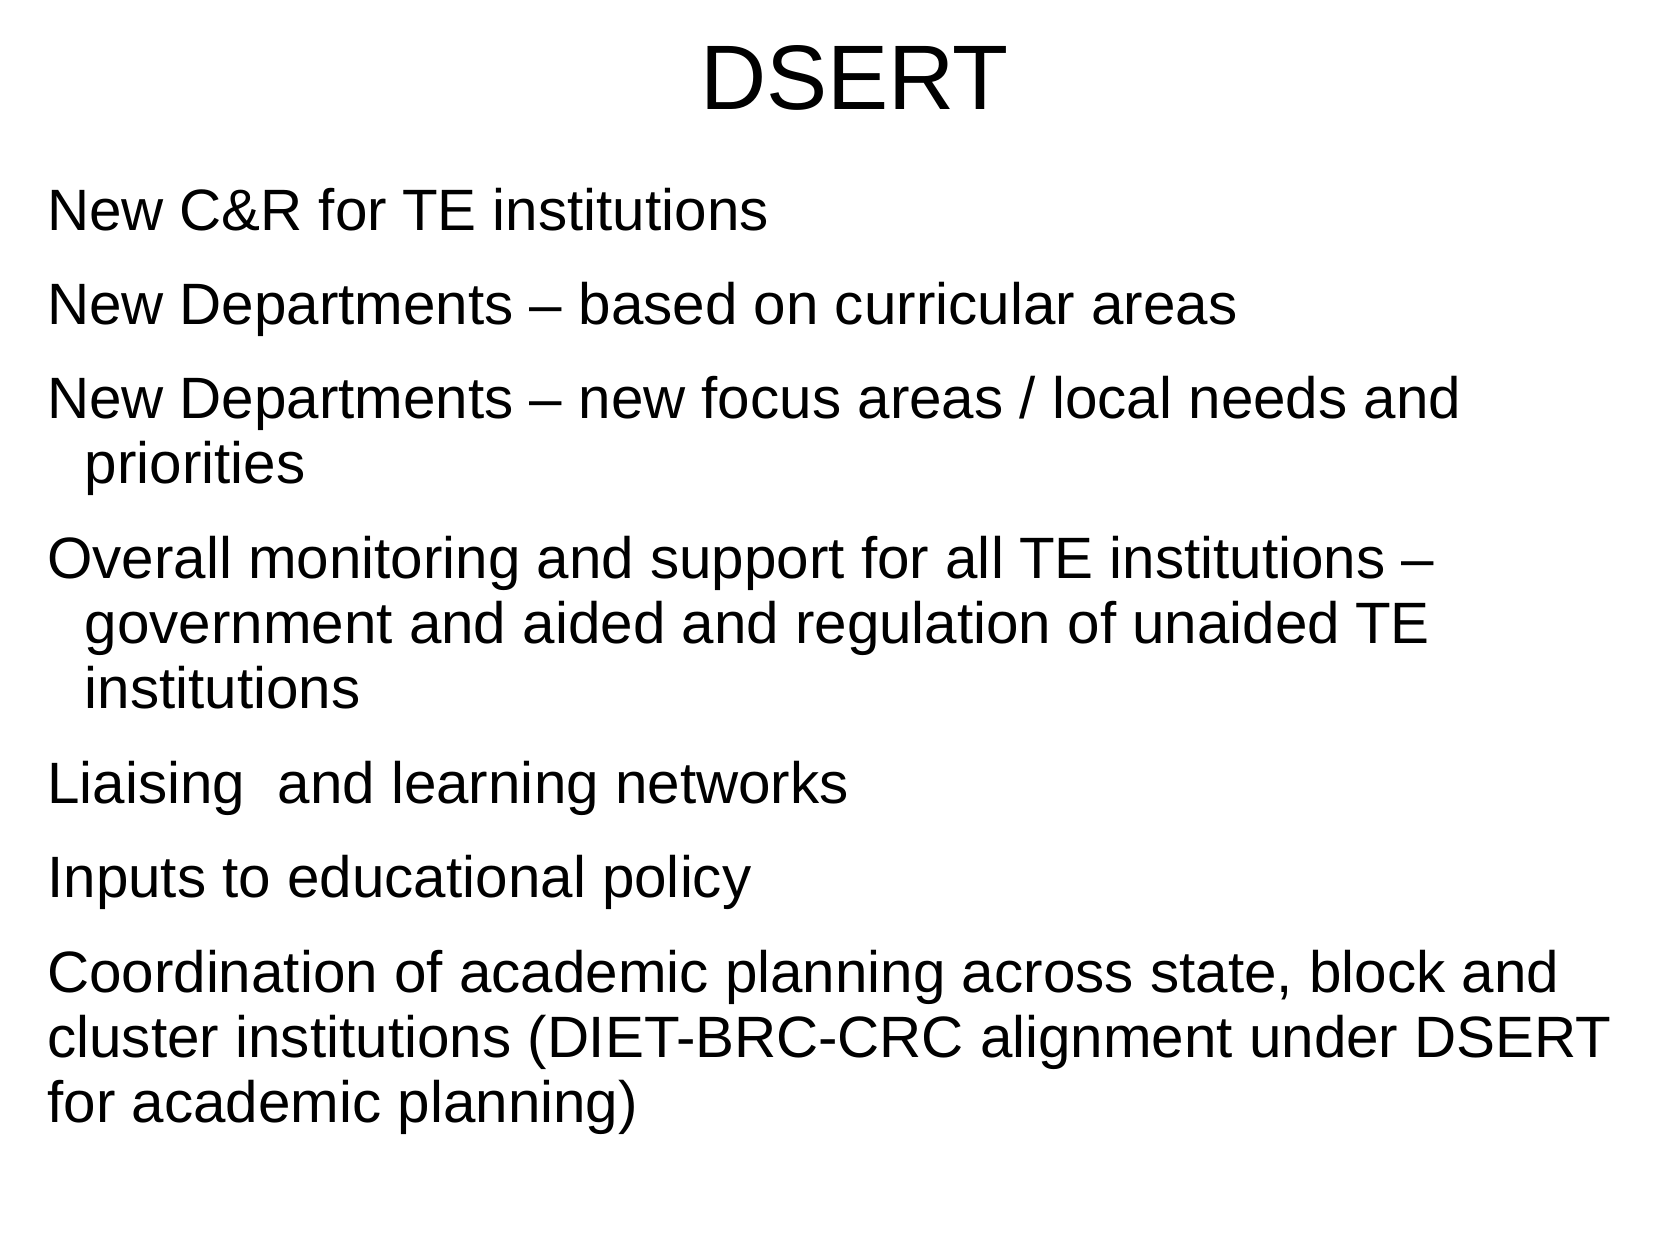

# DSERT
New C&R for TE institutions
New Departments – based on curricular areas
New Departments – new focus areas / local needs and priorities
Overall monitoring and support for all TE institutions – government and aided and regulation of unaided TE institutions
Liaising and learning networks
Inputs to educational policy
Coordination of academic planning across state, block and cluster institutions (DIET-BRC-CRC alignment under DSERT for academic planning)